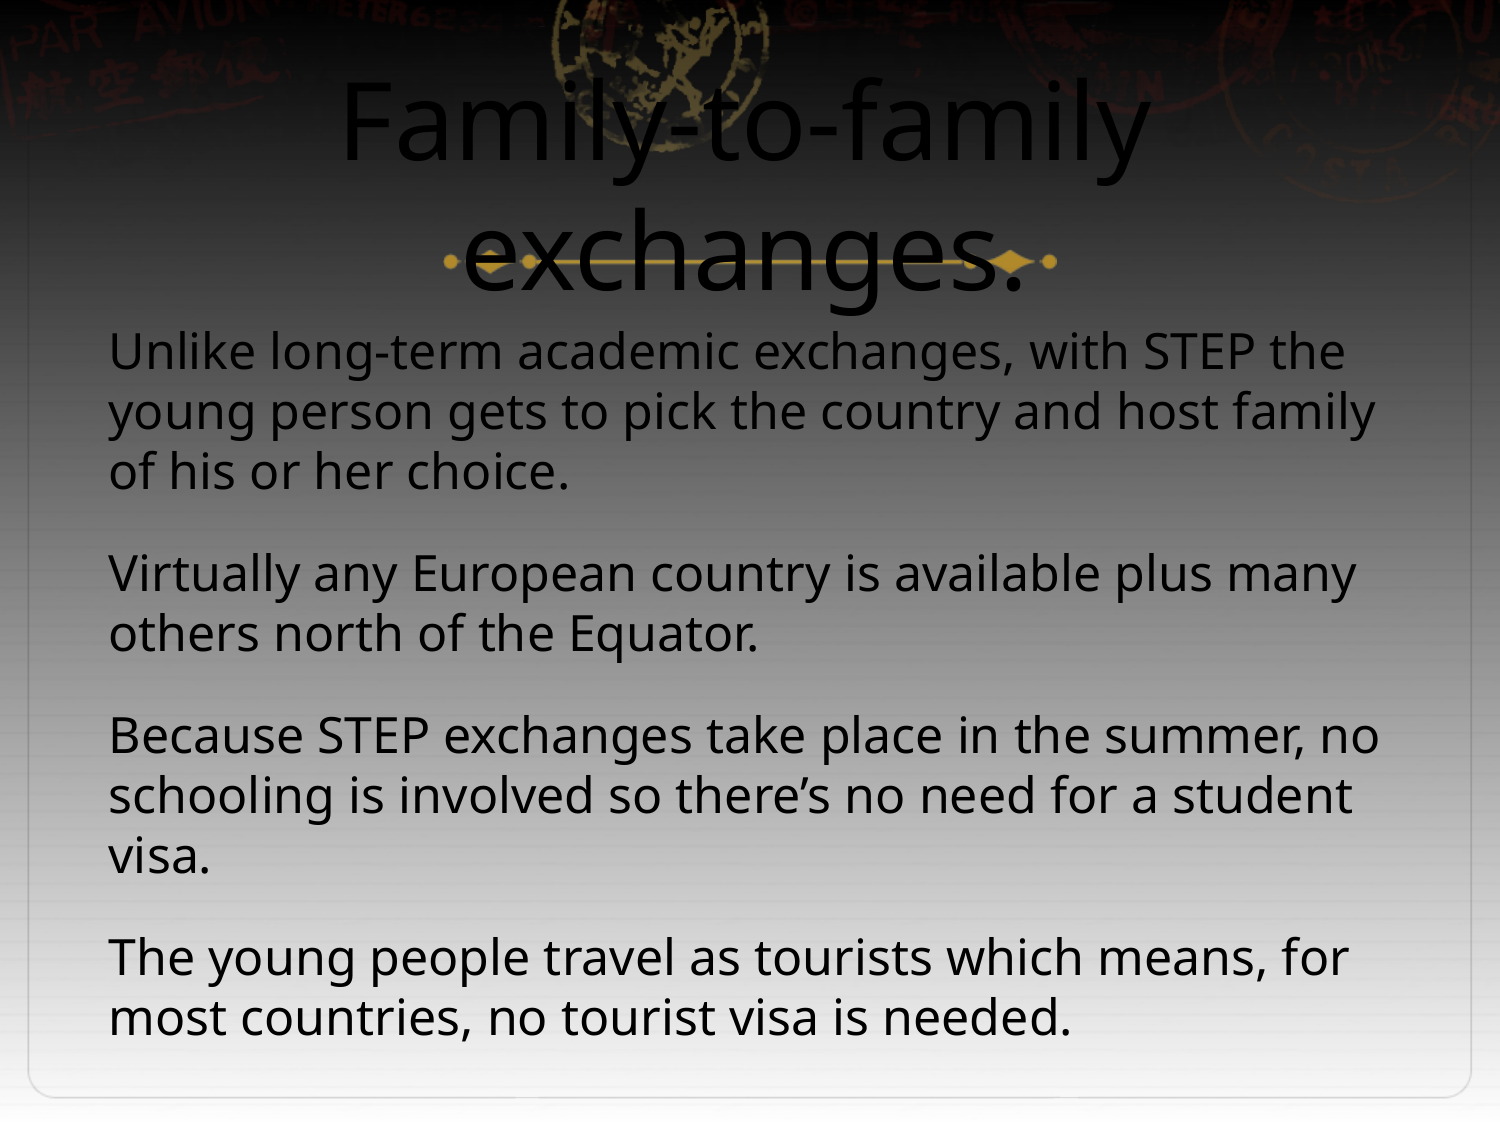

# Family-to-family exchanges.
Unlike long-term academic exchanges, with STEP the young person gets to pick the country and host family of his or her choice.
Virtually any European country is available plus many others north of the Equator.
Because STEP exchanges take place in the summer, no schooling is involved so there’s no need for a student visa.
The young people travel as tourists which means, for most countries, no tourist visa is needed.